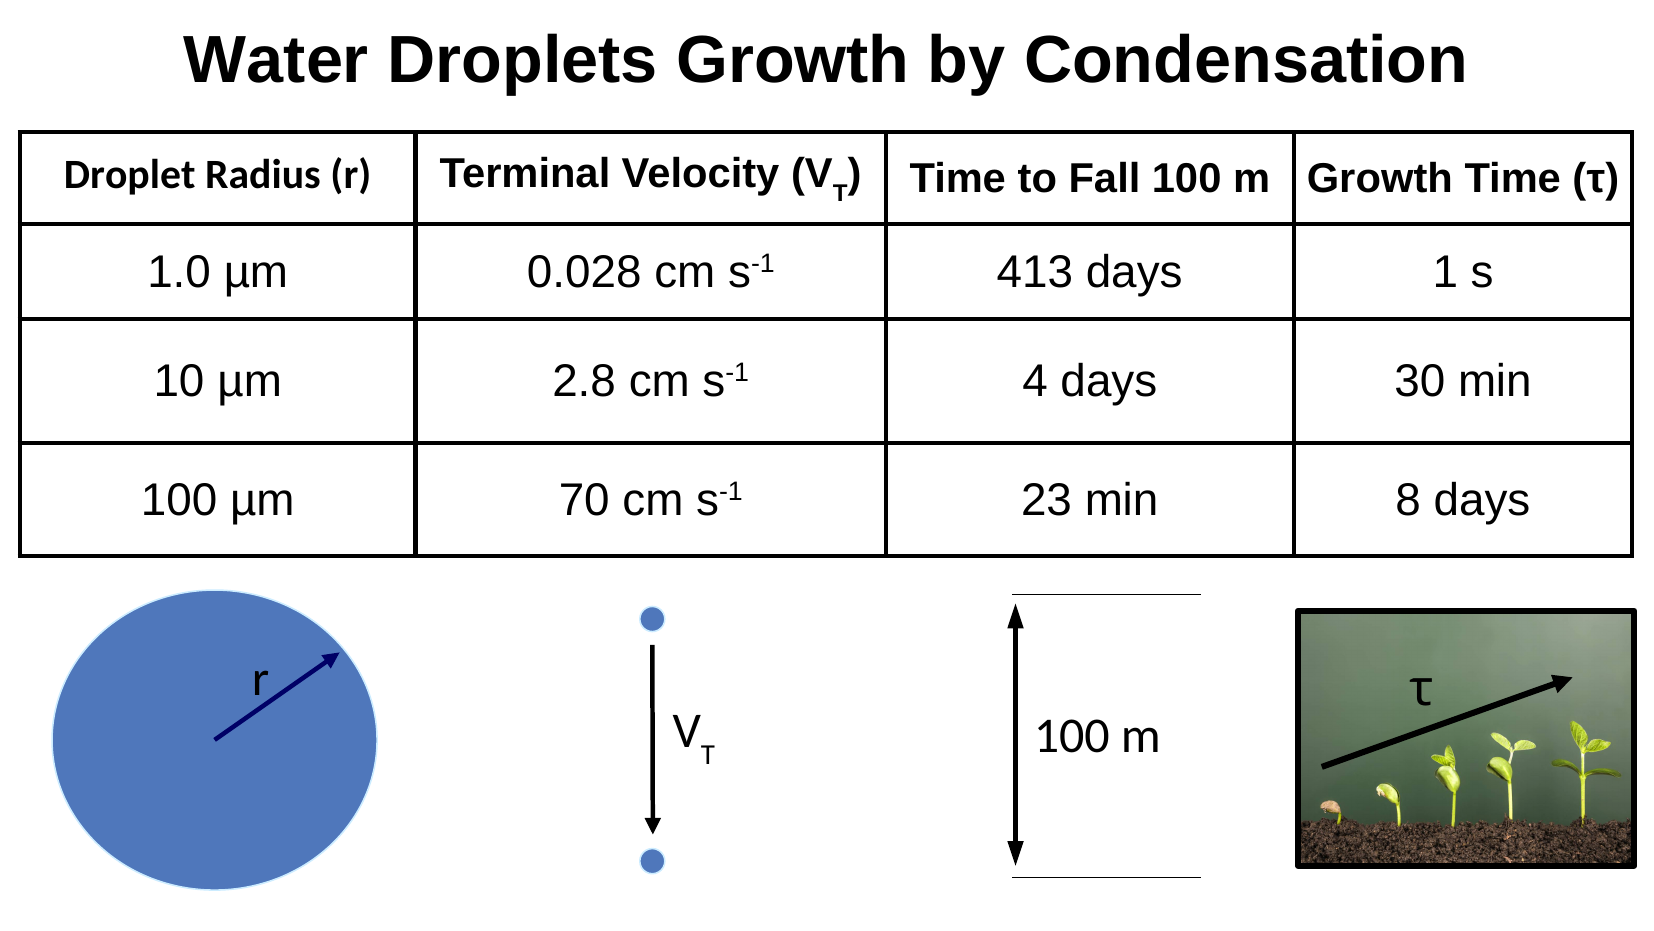

# Water Droplets Growth by Condensation
| Droplet Radius (r) | Terminal Velocity (VT) | Time to Fall 100 m | Growth Time (τ) |
| --- | --- | --- | --- |
| 1.0 µm | 0.028 cm s-1 | 413 days | 1 s |
| 10 µm | 2.8 cm s-1 | 4 days | 30 min |
| 100 µm | 70 cm s-1 | 23 min | 8 days |
r
τ
VT
100 m